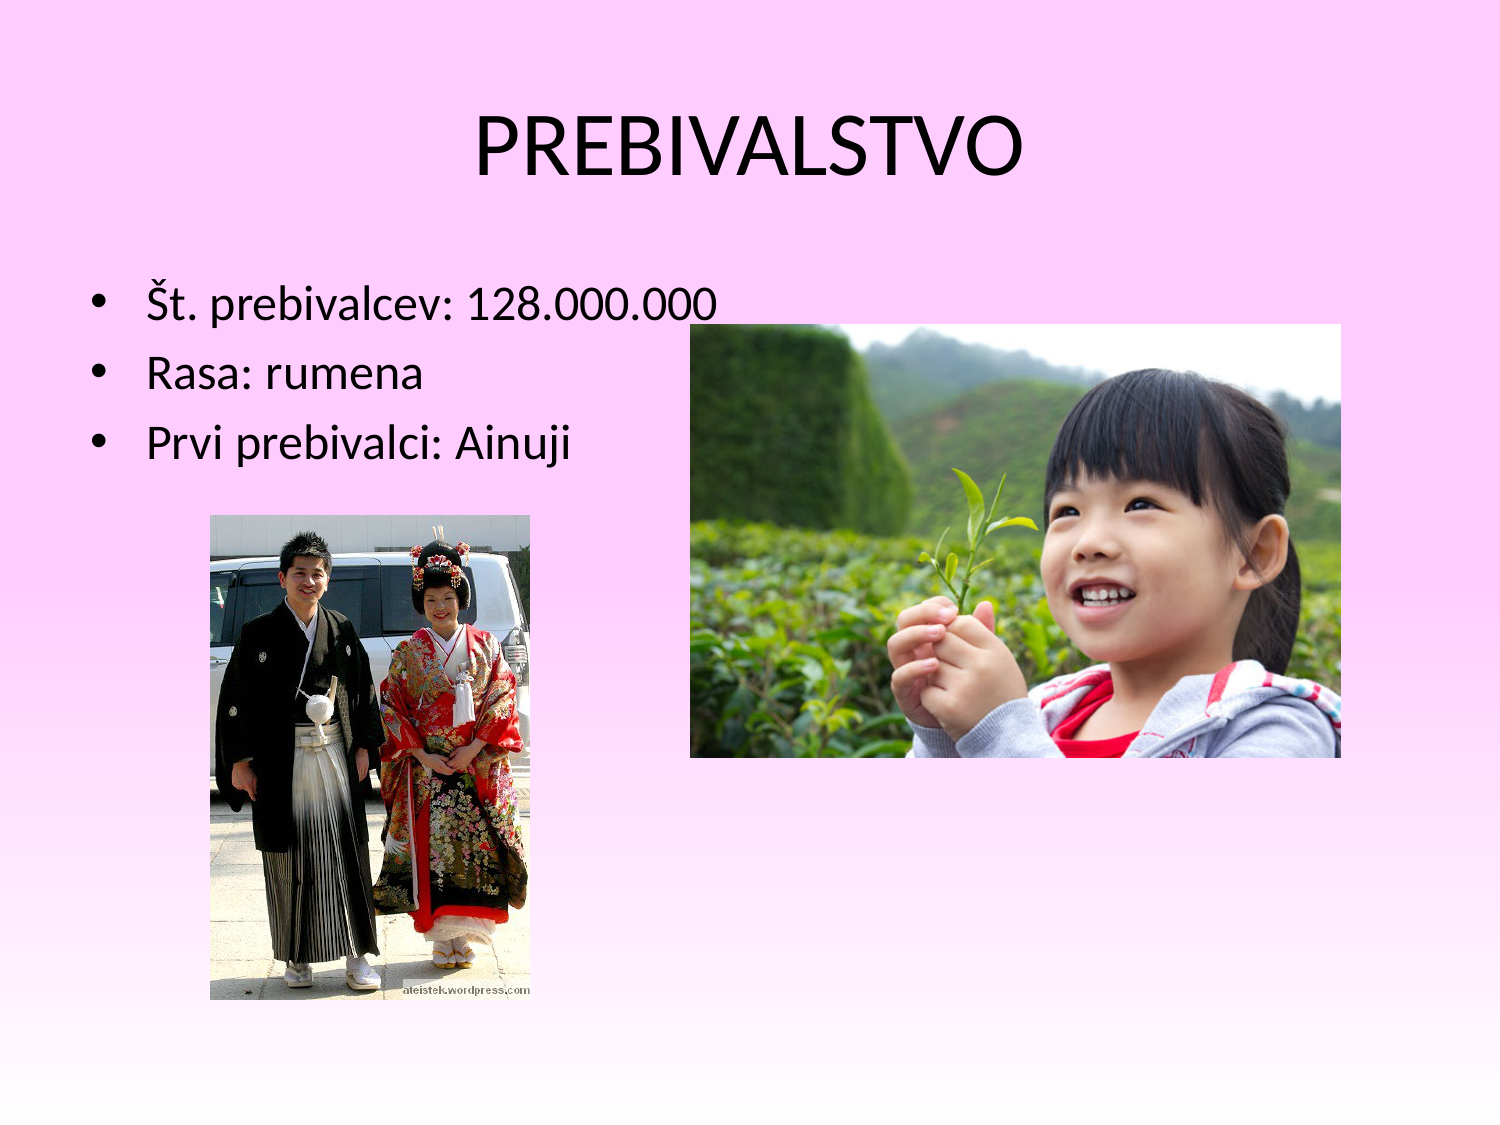

# PREBIVALSTVO
Št. prebivalcev: 128.000.000
Rasa: rumena
Prvi prebivalci: Ainuji